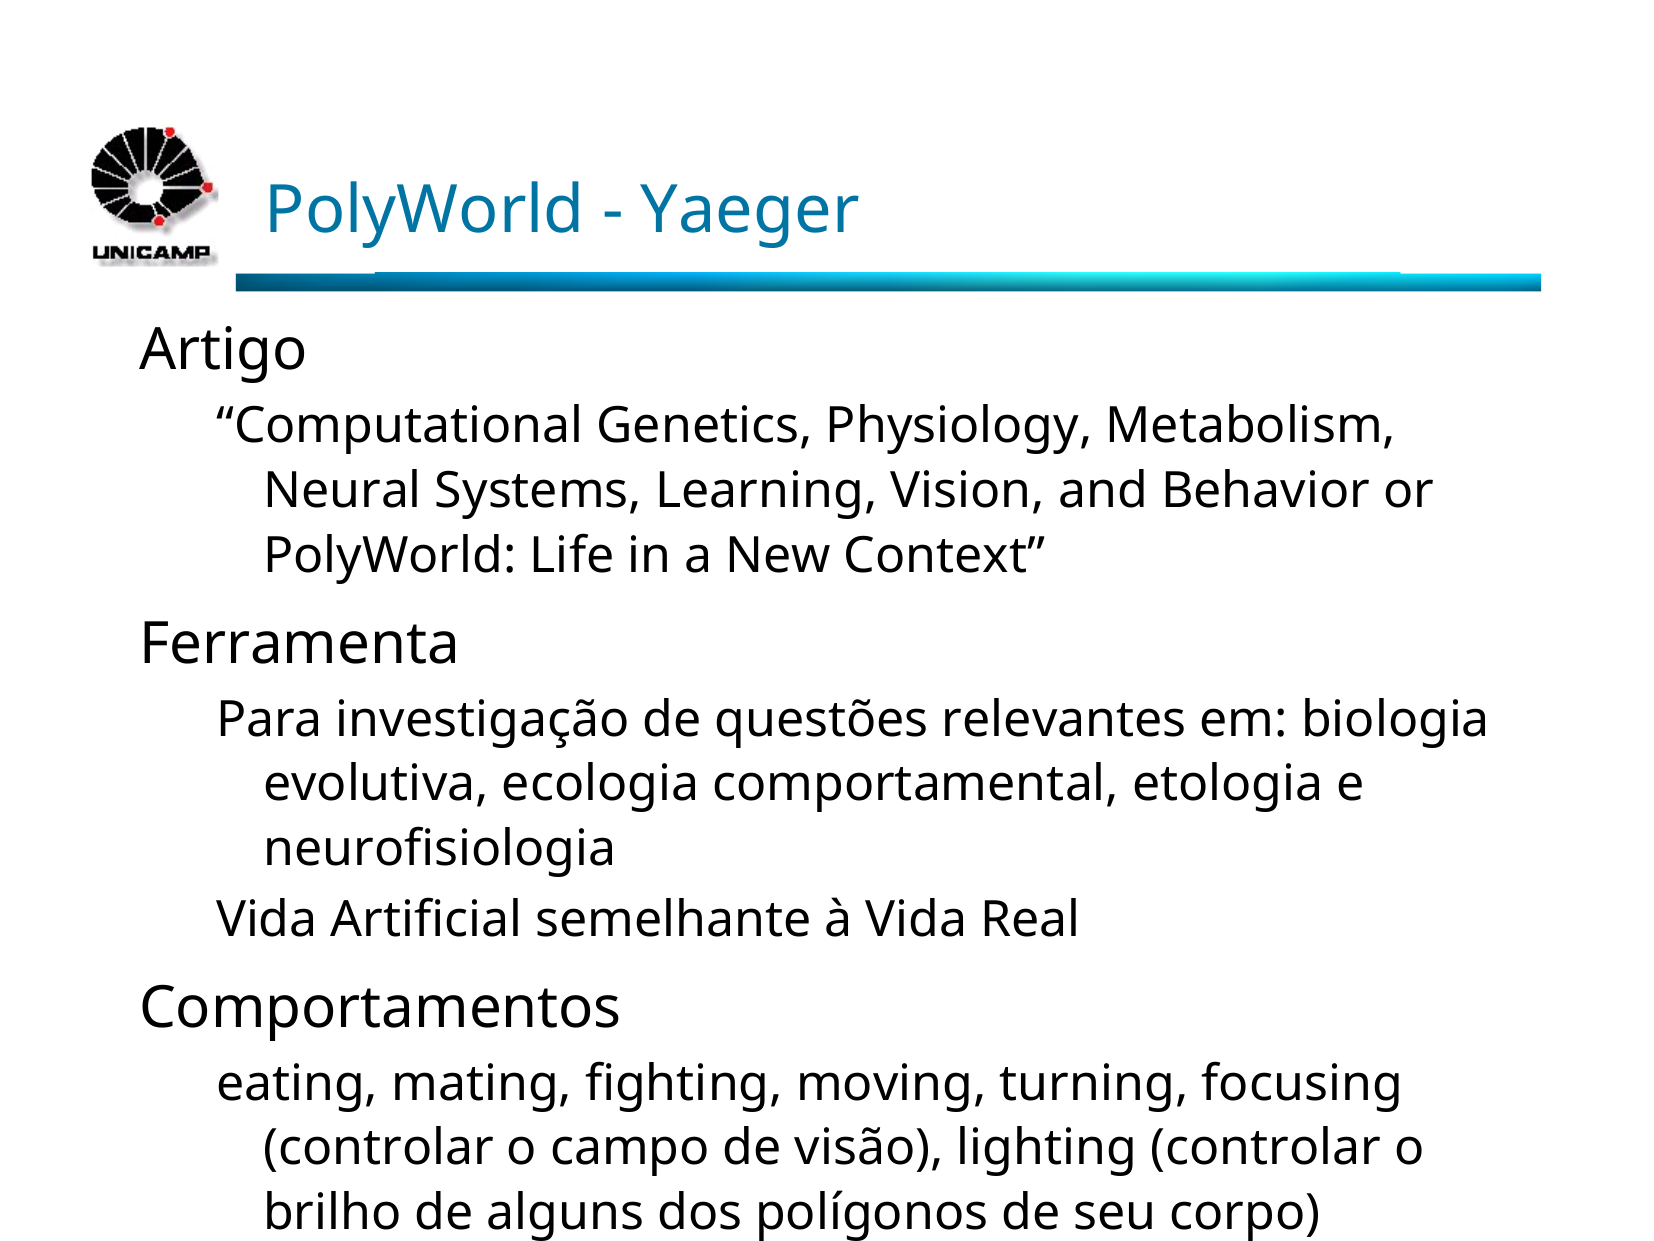

# PolyWorld - Yaeger
Artigo
“Computational Genetics, Physiology, Metabolism, Neural Systems, Learning, Vision, and Behavior or PolyWorld: Life in a New Context”
Ferramenta
Para investigação de questões relevantes em: biologia evolutiva, ecologia comportamental, etologia e neurofisiologia
Vida Artificial semelhante à Vida Real
Comportamentos
eating, mating, fighting, moving, turning, focusing (controlar o campo de visão), lighting (controlar o brilho de alguns dos polígonos de seu corpo)